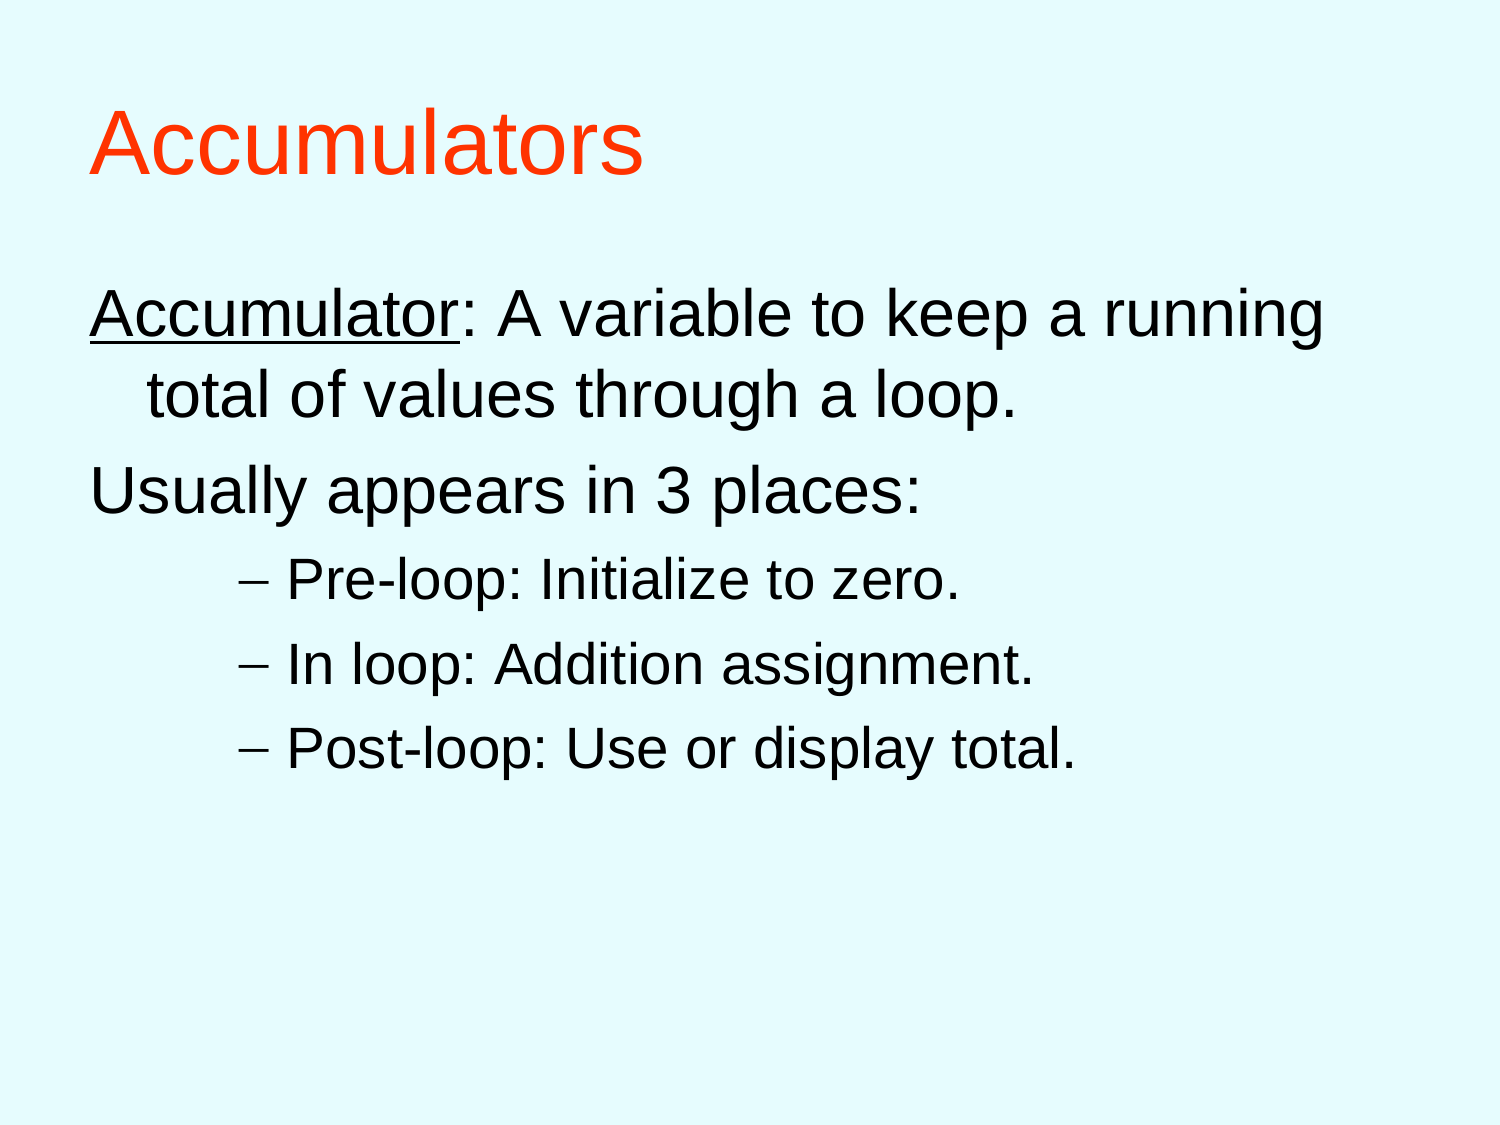

# Accumulators
Accumulator: A variable to keep a running total of values through a loop.
Usually appears in 3 places:
Pre-loop: Initialize to zero.
In loop: Addition assignment.
Post-loop: Use or display total.